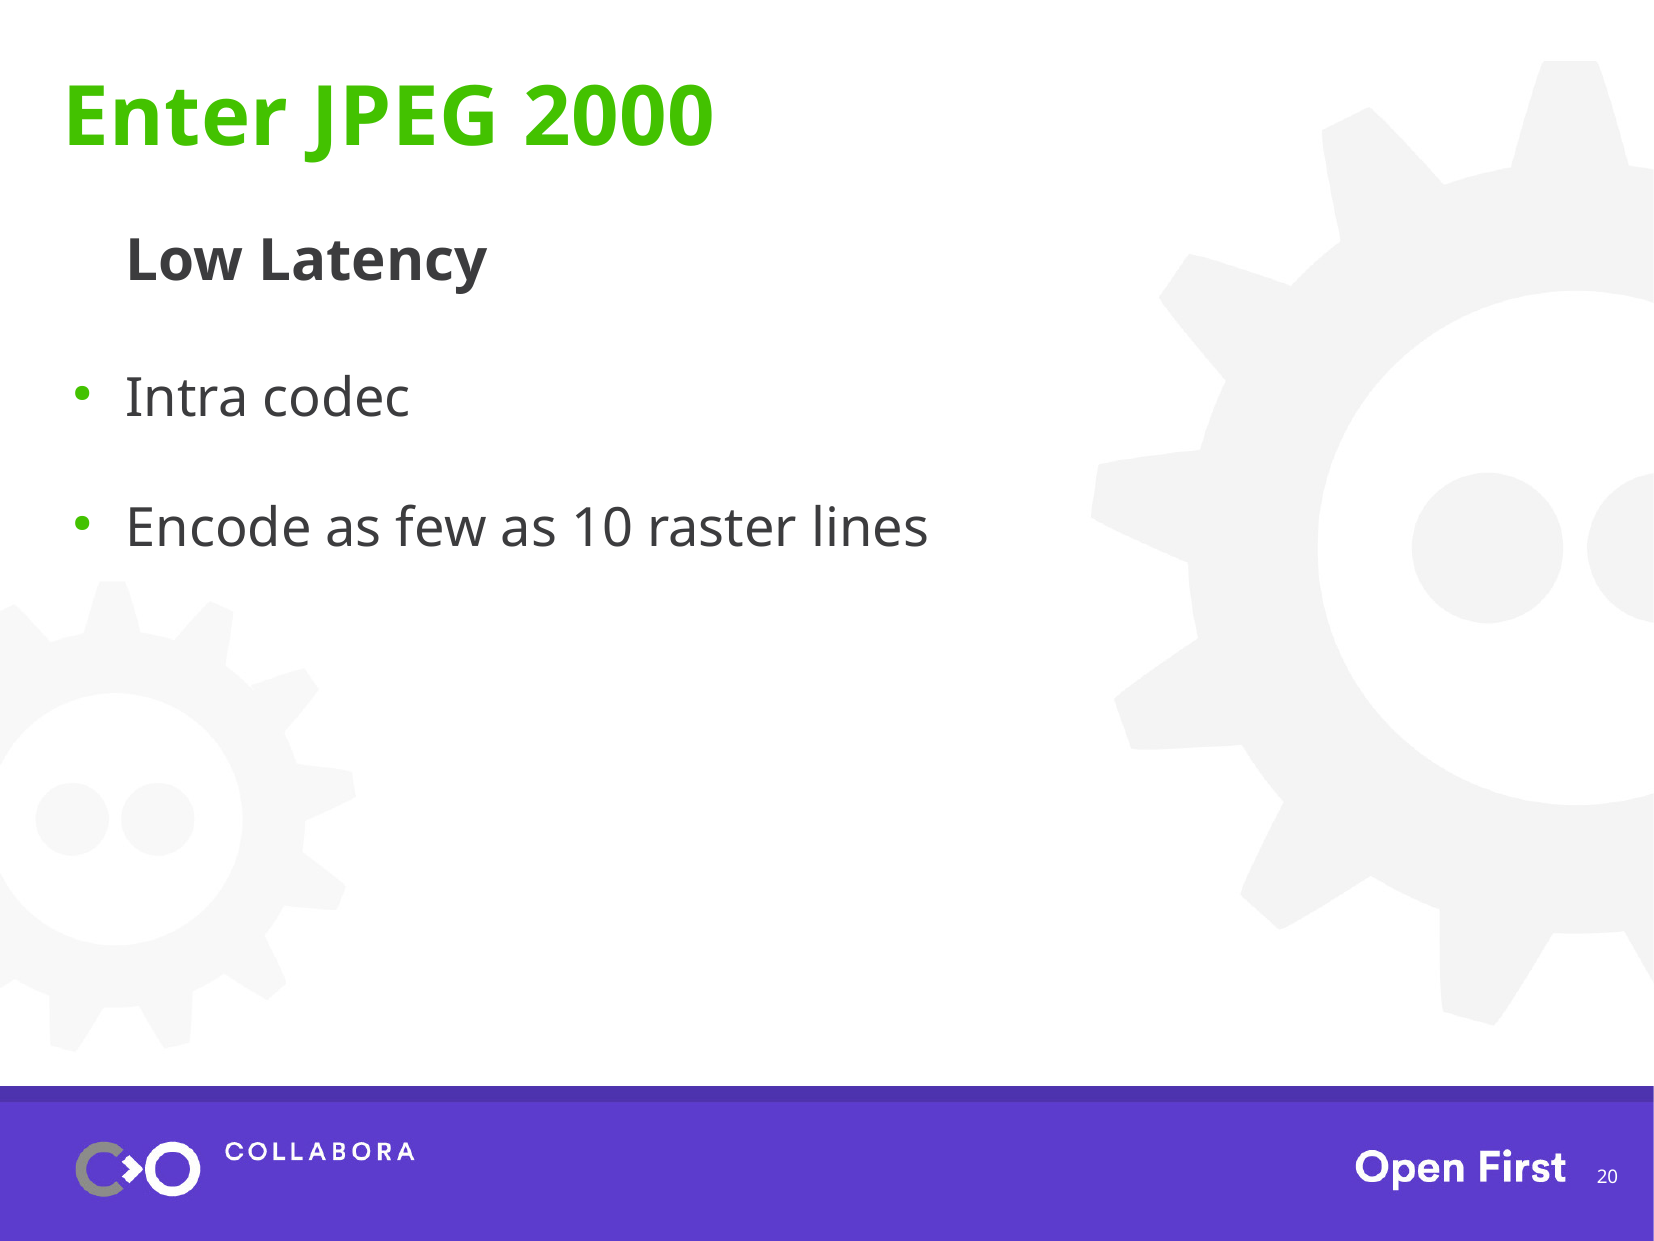

# Enter JPEG 2000
Low Latency
Intra codec
Encode as few as 10 raster lines